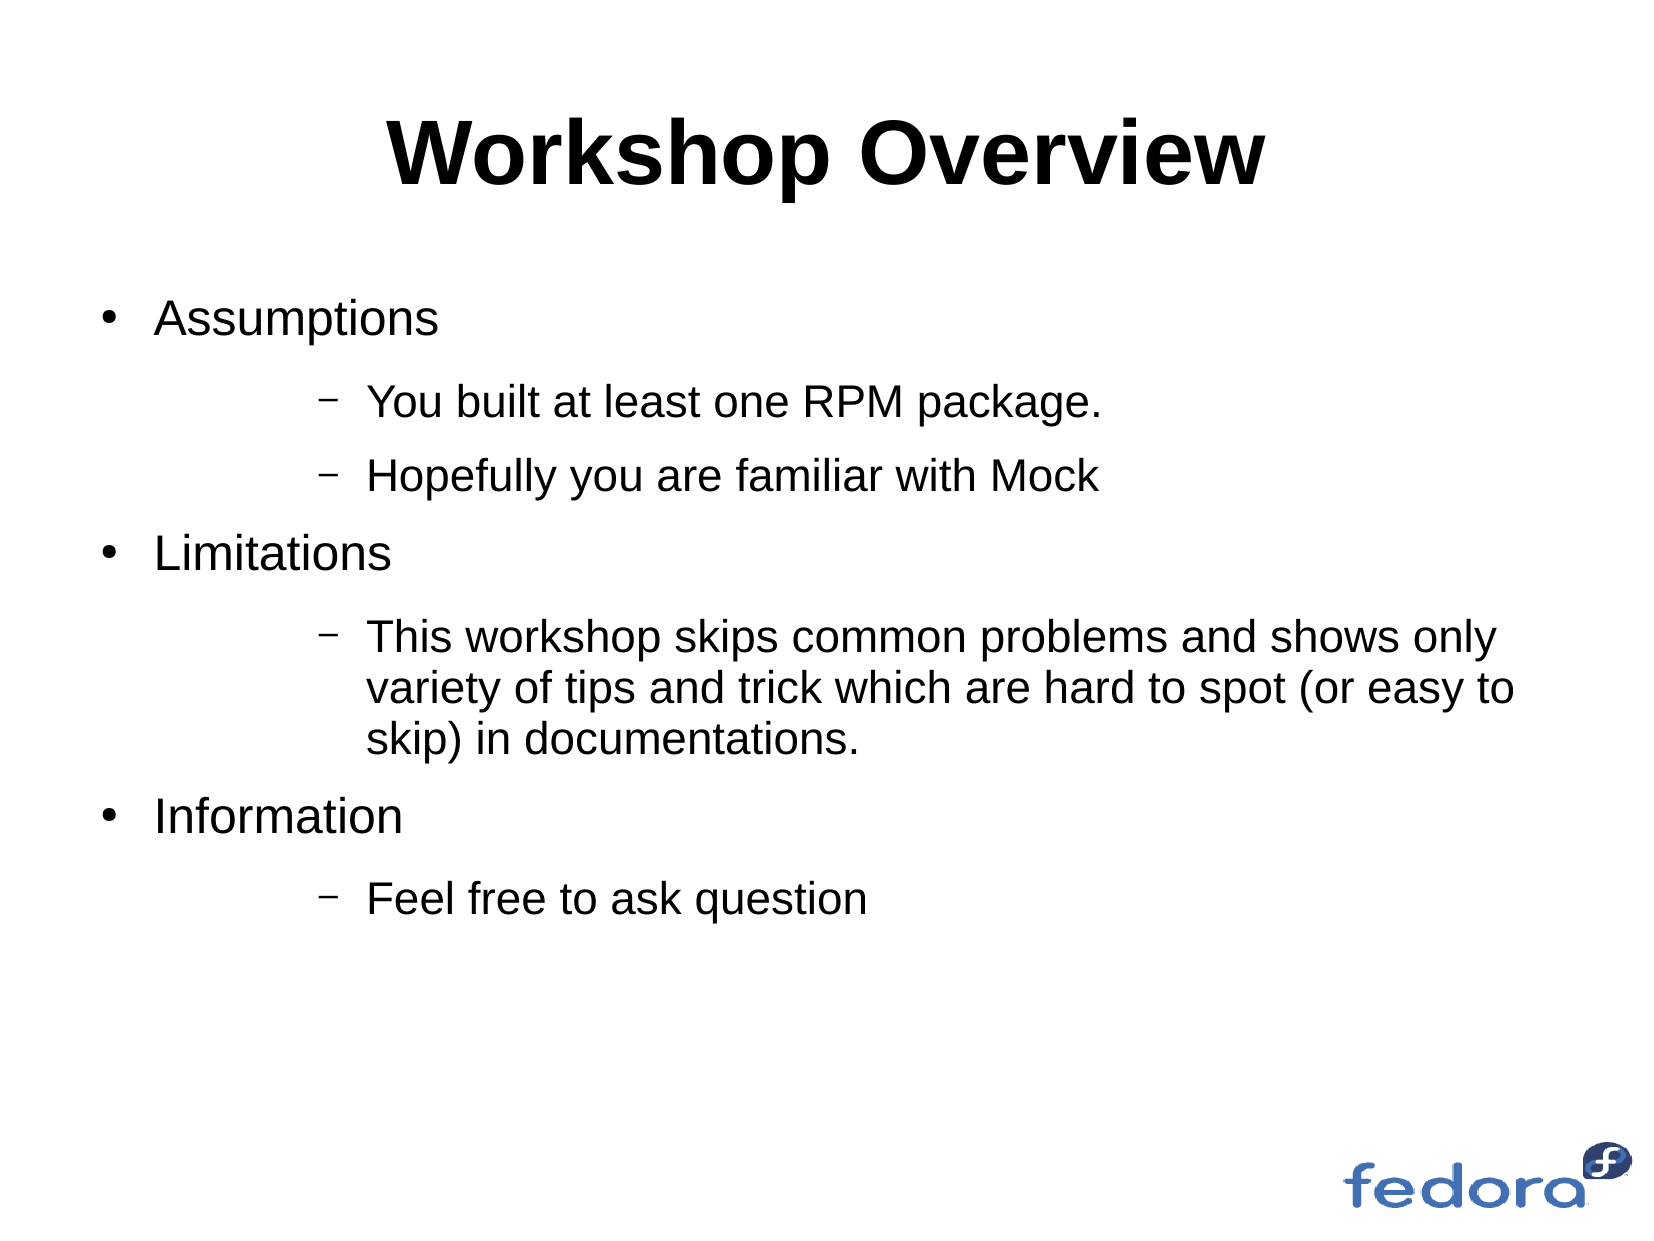

# Workshop Overview
Assumptions
You built at least one RPM package.
Hopefully you are familiar with Mock
Limitations
This workshop skips common problems and shows only variety of tips and trick which are hard to spot (or easy to skip) in documentations.
Information
Feel free to ask question